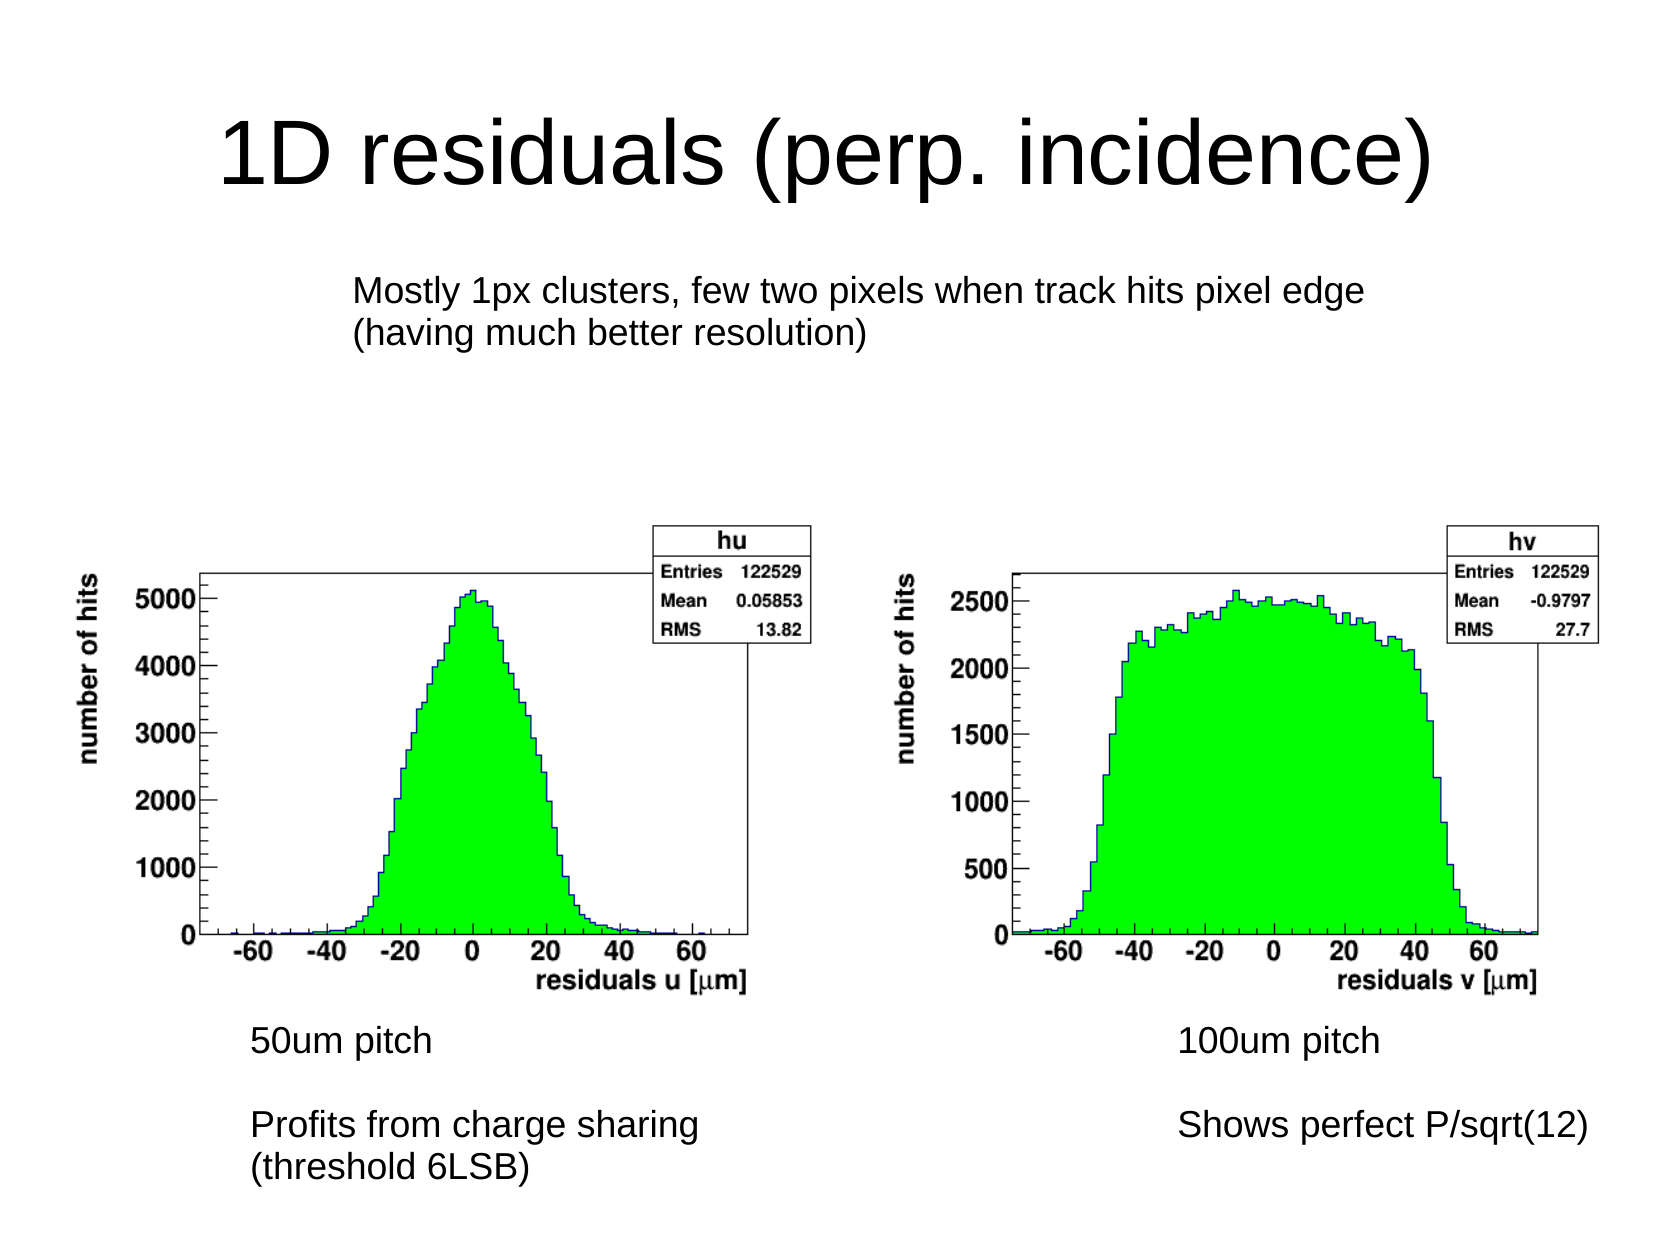

# 1D residuals (perp. incidence)
Mostly 1px clusters, few two pixels when track hits pixel edge
(having much better resolution)
50um pitch
Profits from charge sharing
(threshold 6LSB)
100um pitch
Shows perfect P/sqrt(12)